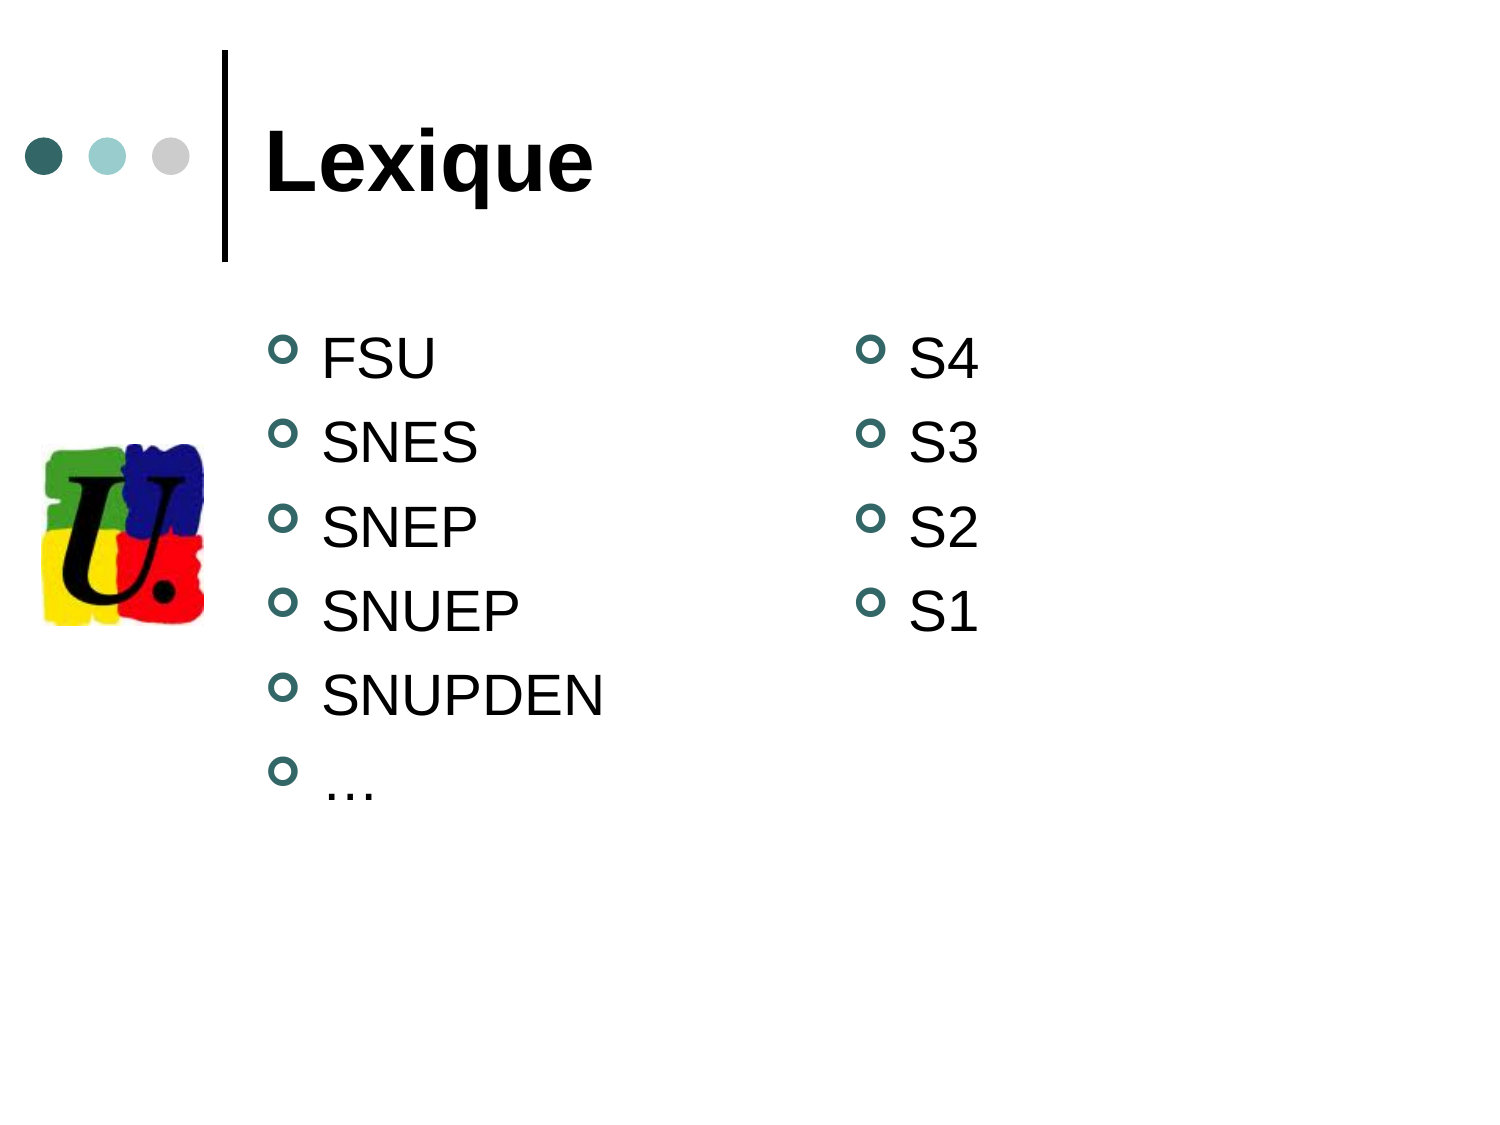

# Lexique
FSU
SNES
SNEP
SNUEP
SNUPDEN
…
S4
S3
S2
S1